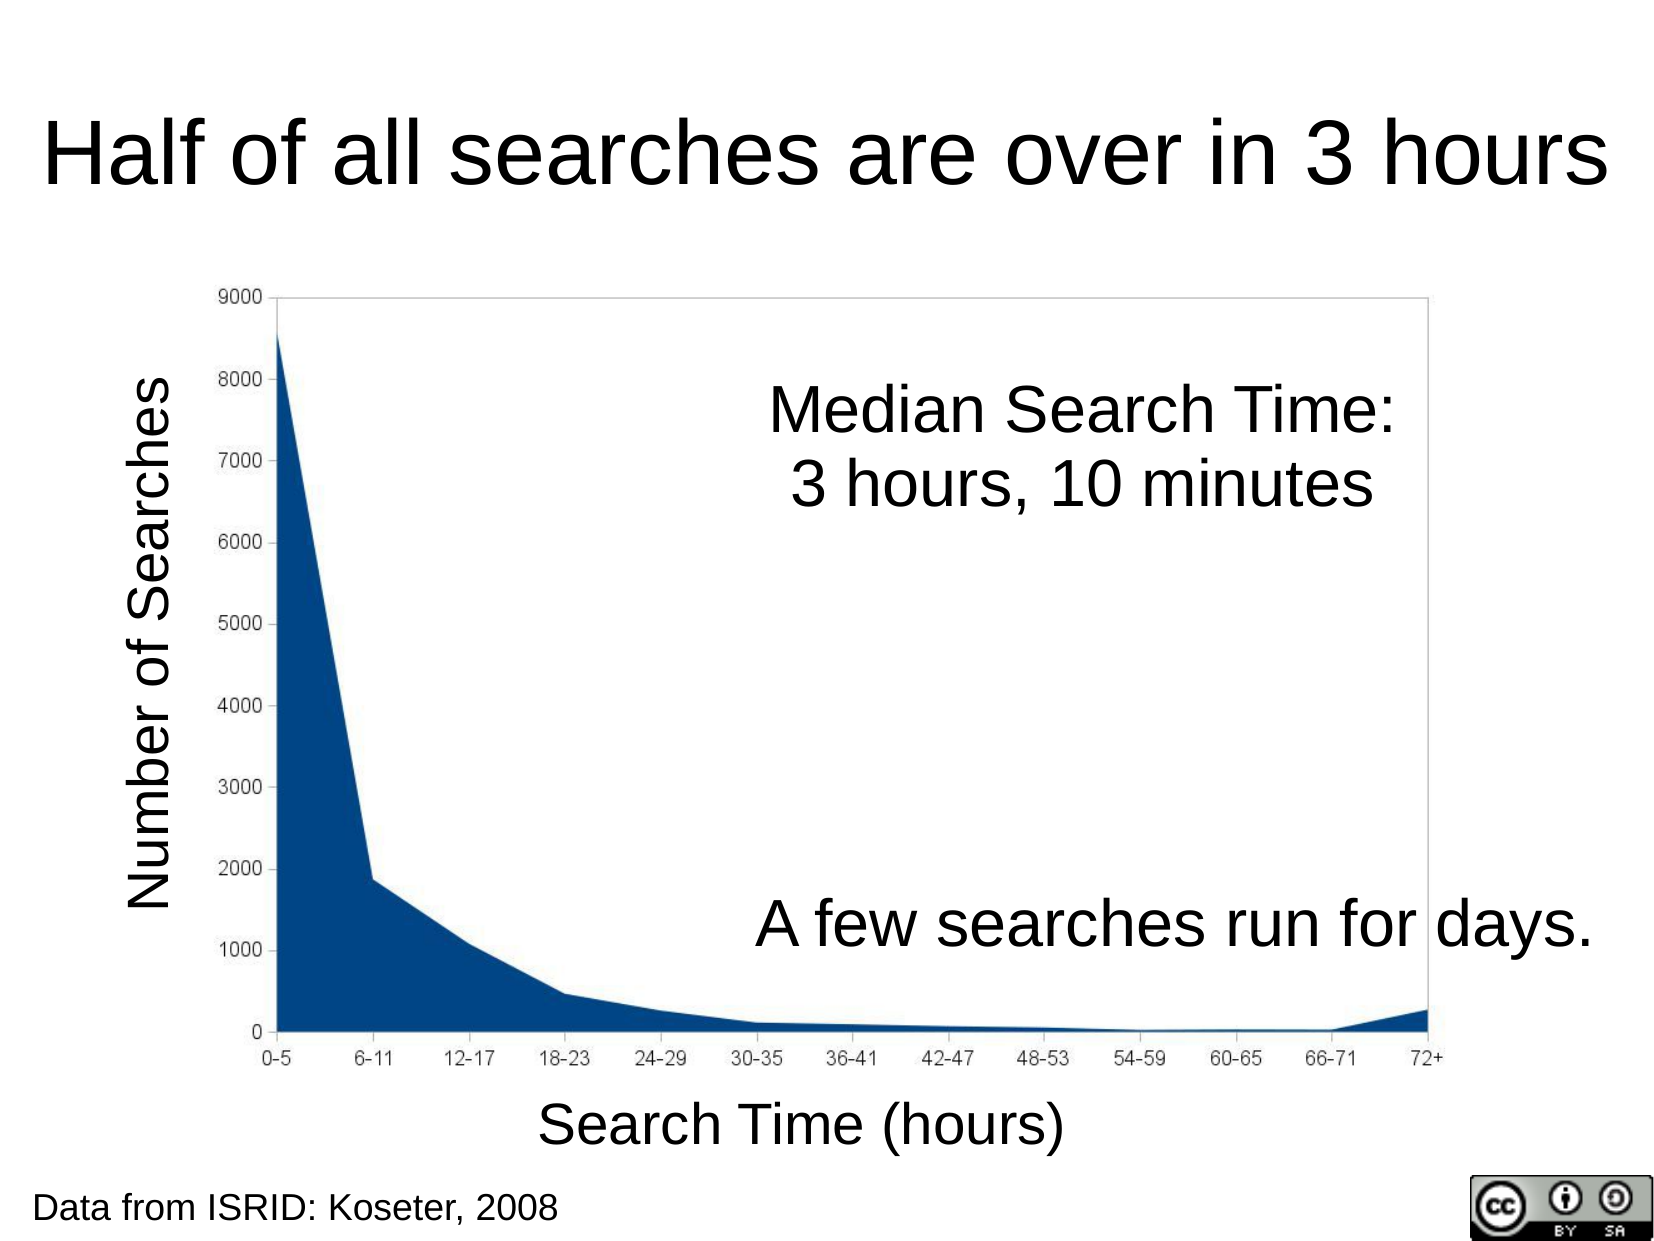

# Half of all searches are over in 3 hours
Median Search Time: 3 hours, 10 minutes
Number of Searches
A few searches run for days.
Search Time (hours)
Data from ISRID: Koseter, 2008